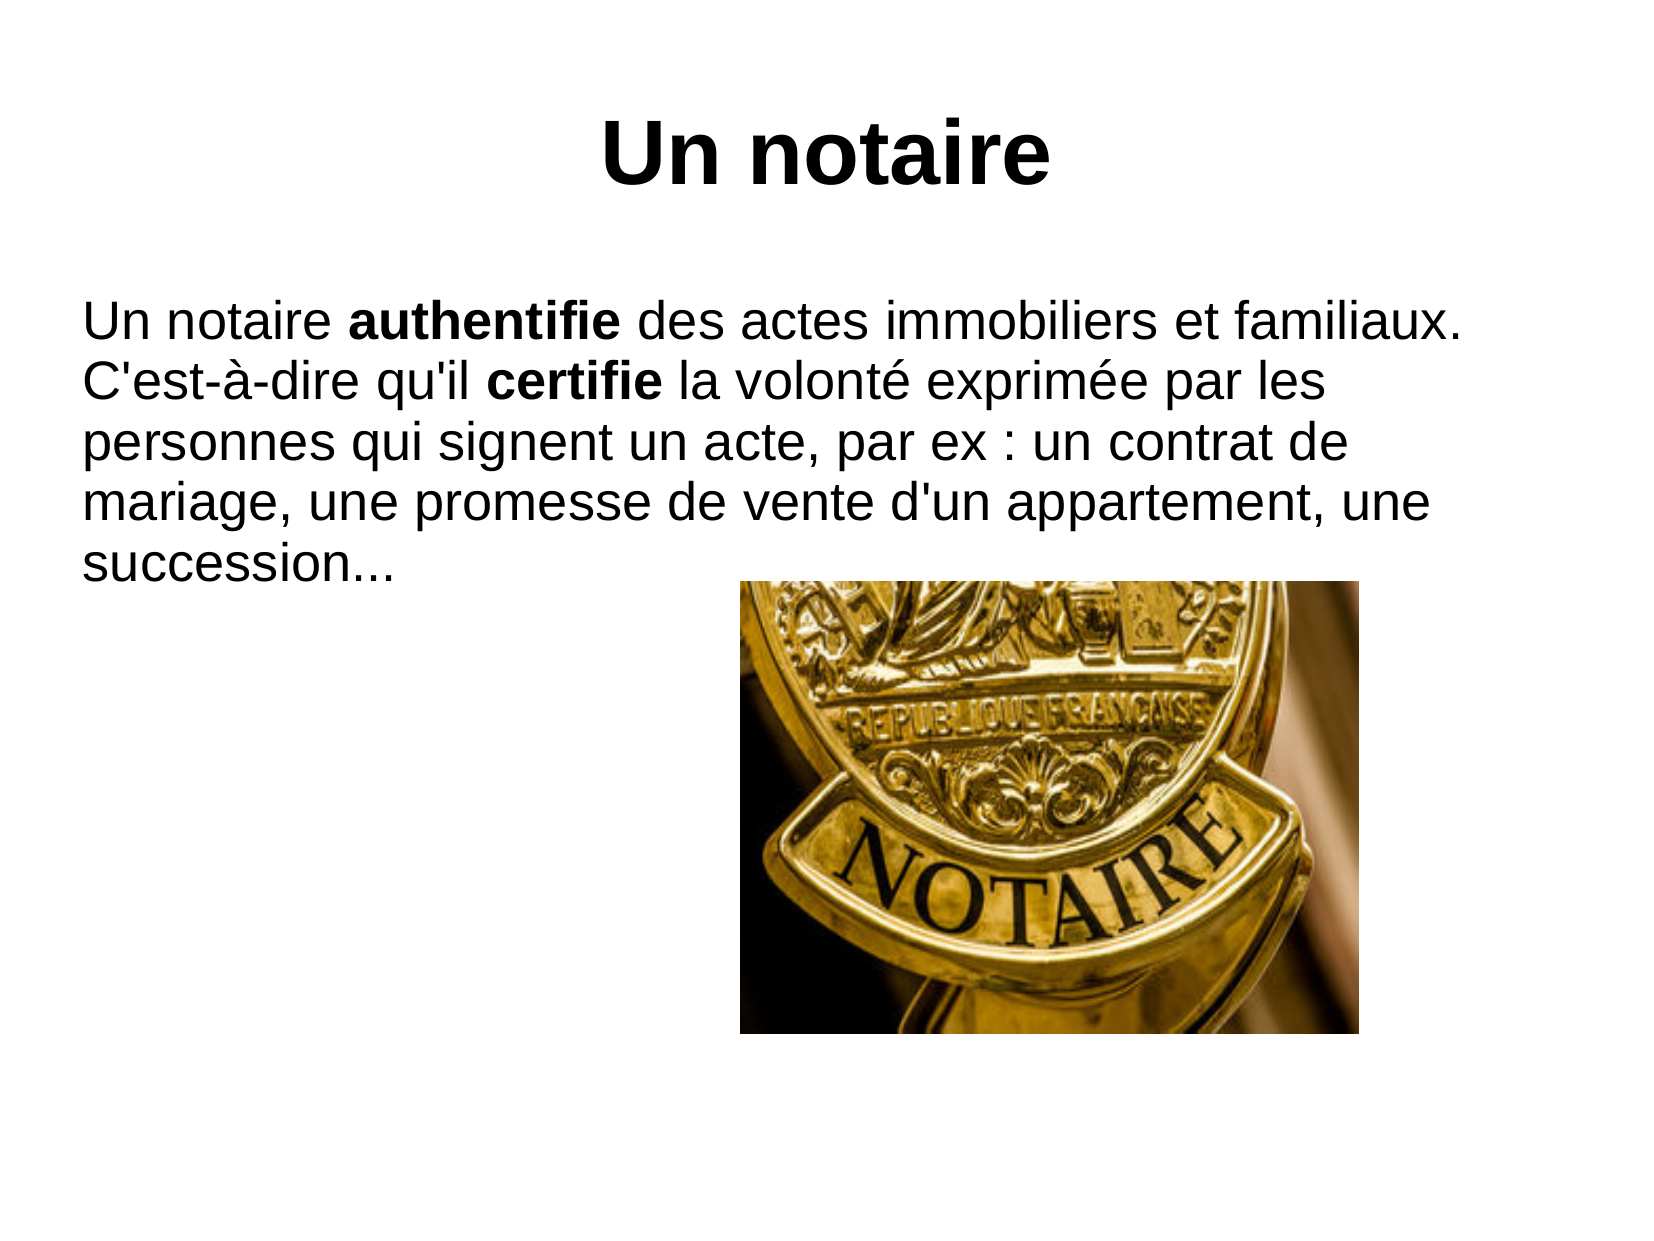

# Un notaire
Un notaire authentifie des actes immobiliers et familiaux. C'est-à-dire qu'il certifie la volonté exprimée par les personnes qui signent un acte, par ex : un contrat de mariage, une promesse de vente d'un appartement, une succession...